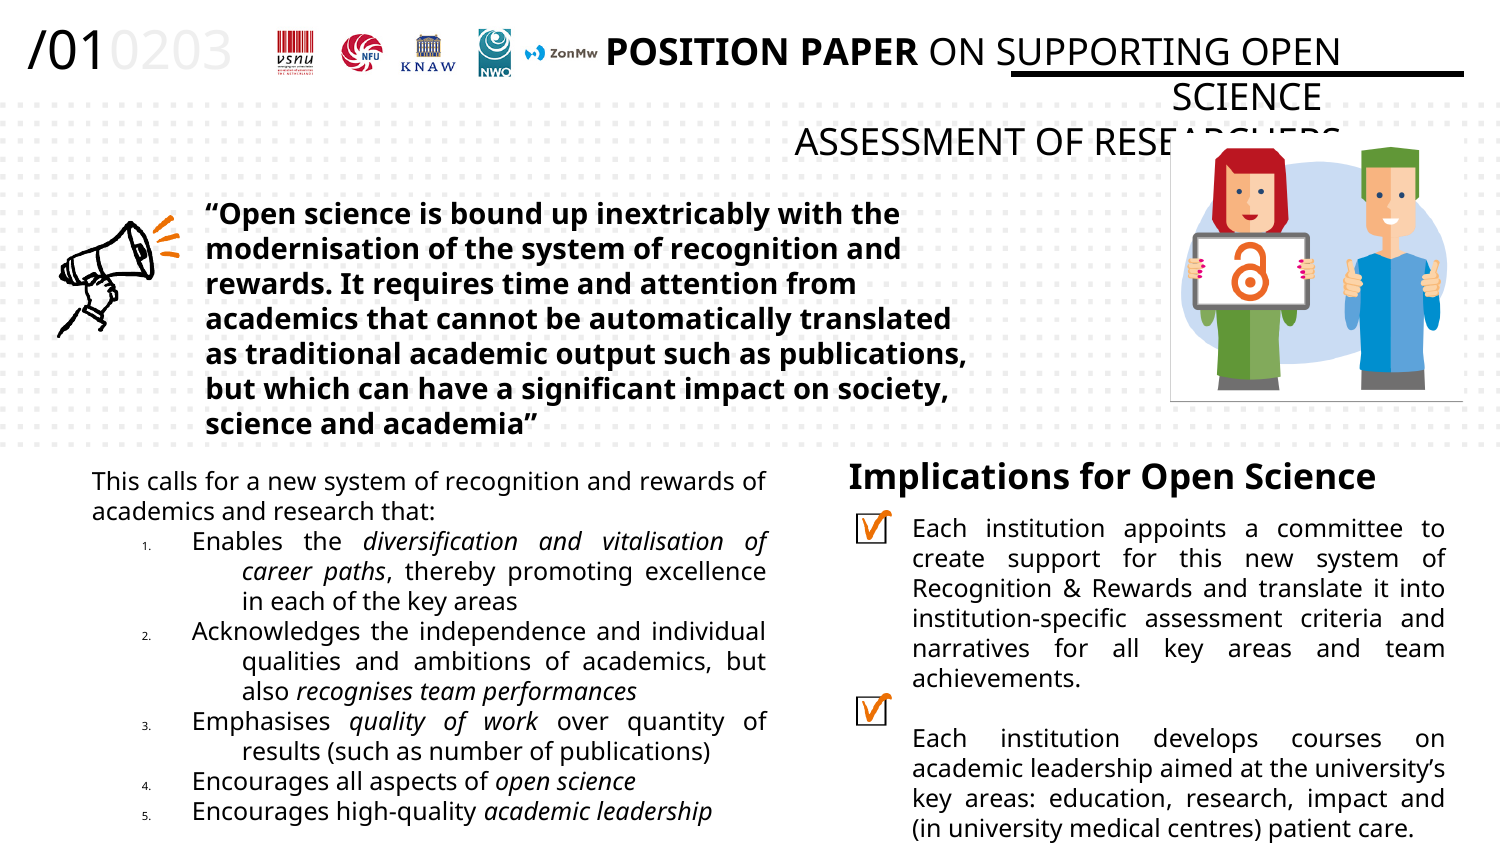

/010203
POSITION PAPER ON SUPPORTING OPEN SCIENCE
 ASSESSMENT OF RESEARCHERS
“Open science is bound up inextricably with the modernisation of the system of recognition and rewards. It requires time and attention from academics that cannot be automatically translated as traditional academic output such as publications, but which can have a significant impact on society, science and academia”
Implications for Open Science
This calls for a new system of recognition and rewards of academics and research that:
Enables the diversification and vitalisation of career paths, thereby promoting excellence in each of the key areas
Acknowledges the independence and individual qualities and ambitions of academics, but also recognises team performances
Emphasises quality of work over quantity of results (such as number of publications)
Encourages all aspects of open science
Encourages high-quality academic leadership
Each institution appoints a committee to create support for this new system of Recognition & Rewards and translate it into institution-specific assessment criteria and narratives for all key areas and team achievements.
Each institution develops courses on academic leadership aimed at the university’s key areas: education, research, impact and (in university medical centres) patient care.